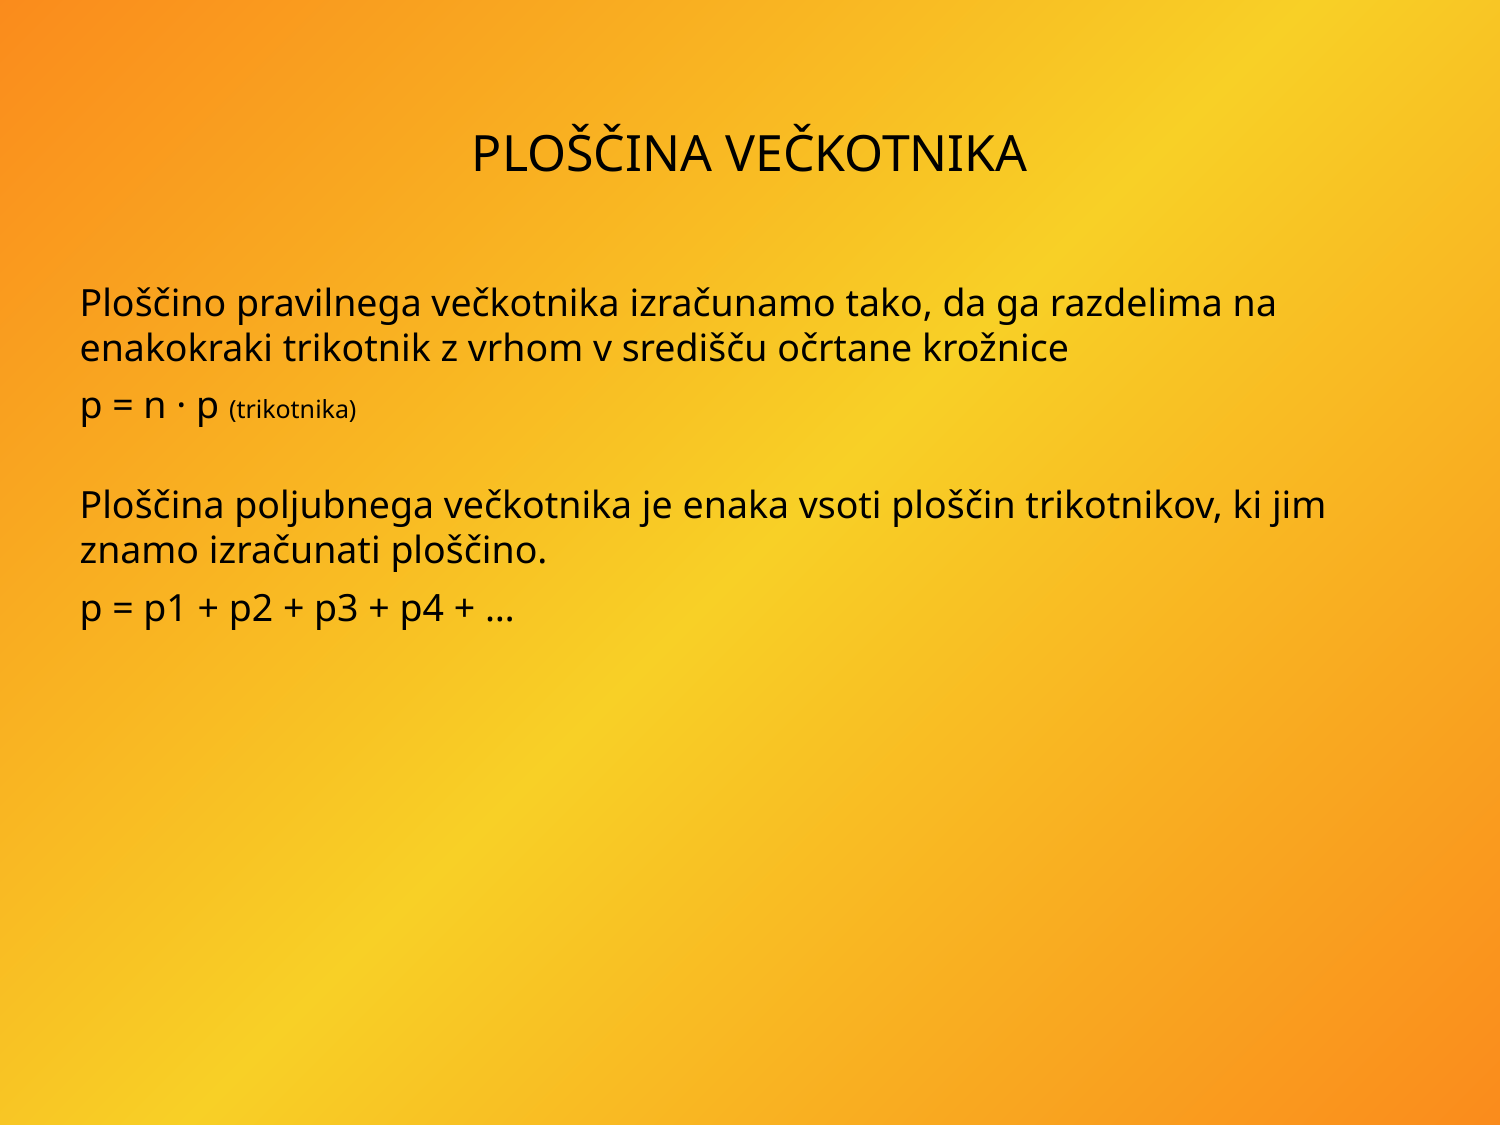

PLOŠČINA VEČKOTNIKA
Ploščino pravilnega večkotnika izračunamo tako, da ga razdelima na enakokraki trikotnik z vrhom v središču očrtane krožnice
p = n · p (trikotnika)
Ploščina poljubnega večkotnika je enaka vsoti ploščin trikotnikov, ki jim znamo izračunati ploščino.
p = p1 + p2 + p3 + p4 + …